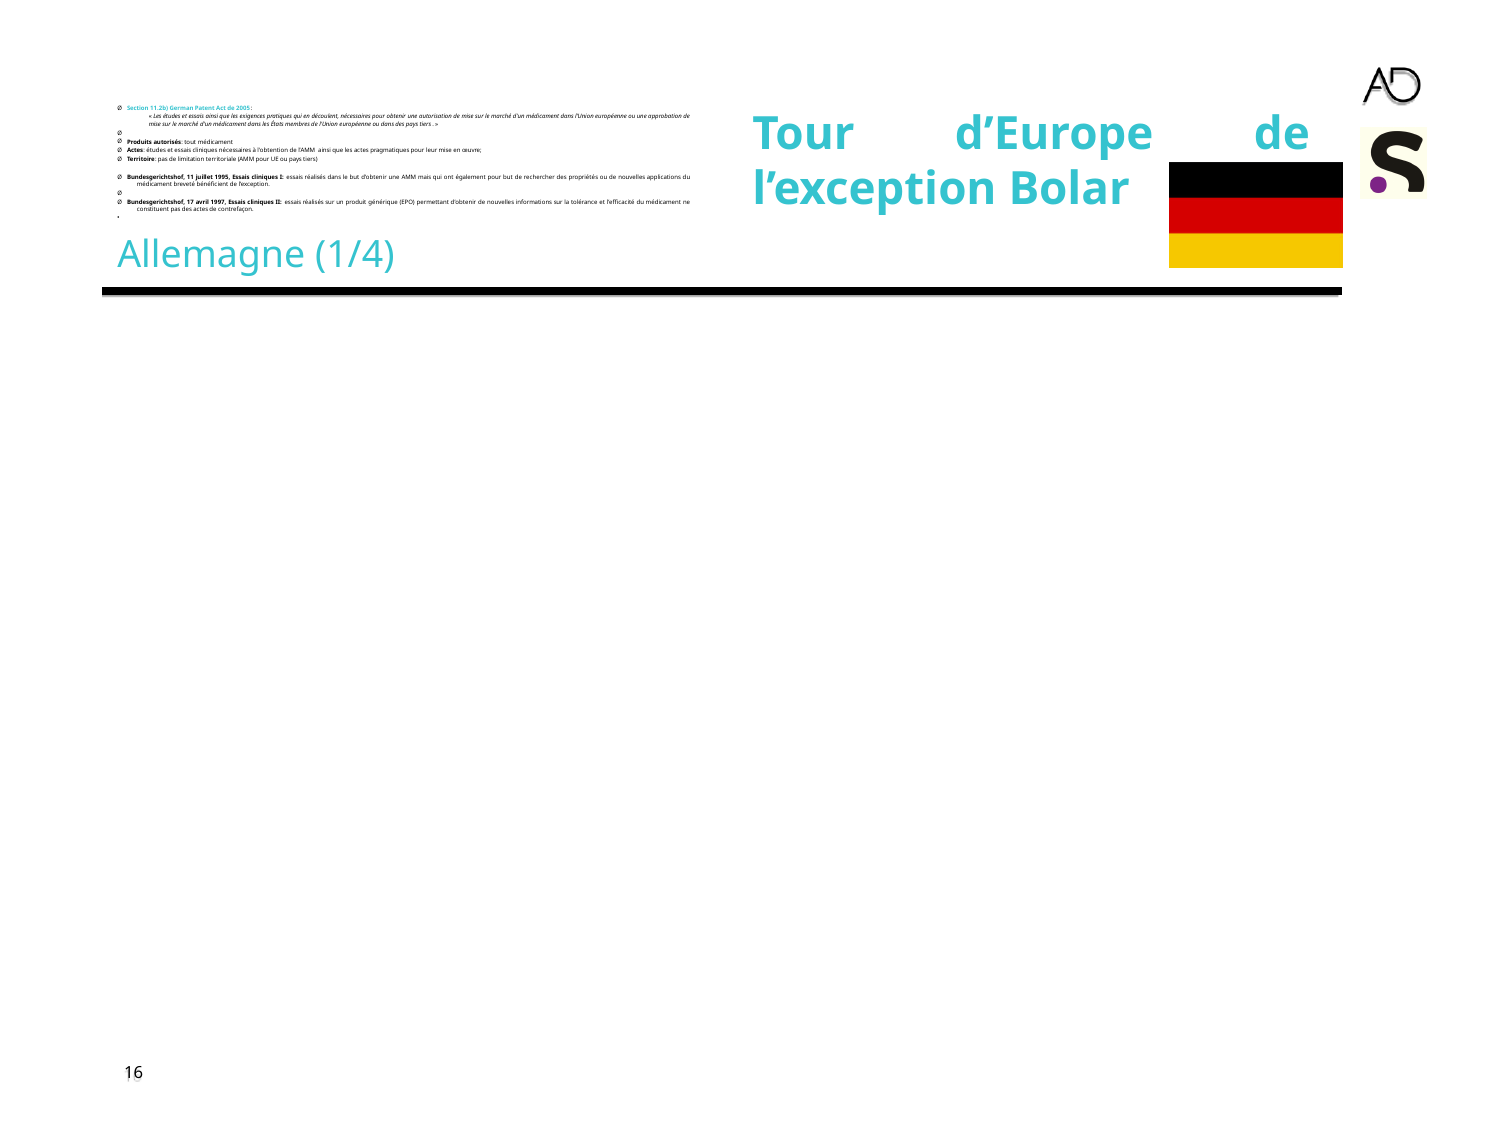

# Section 11.2b) German Patent Act de 2005:
« Les études et essais ainsi que les exigences pratiques qui en découlent, nécessaires pour obtenir une autorisation de mise sur le marché d'un médicament dans l'Union européenne ou une approbation de mise sur le marché d'un médicament dans les États membres de l'Union européenne ou dans des pays tiers. »
Produits autorisés: tout médicament
Actes: études et essais cliniques nécessaires à l'obtention de l’AMM ainsi que les actes pragmatiques pour leur mise en œuvre;
Territoire: pas de limitation territoriale (AMM pour UE ou pays tiers)
Bundesgerichtshof, 11 juillet 1995, Essais cliniques I: essais réalisés dans le but d’obtenir une AMM mais qui ont également pour but de rechercher des propriétés ou de nouvelles applications du médicament breveté bénéficient de l’exception.
Bundesgerichtshof, 17 avril 1997, Essais cliniques II: essais réalisés sur un produit générique (EPO) permettant d’obtenir de nouvelles informations sur la tolérance et l’efficacité du médicament ne constituent pas des actes de contrefaçon.
Tour d’Europe de l’exception Bolar
Allemagne (1/4)